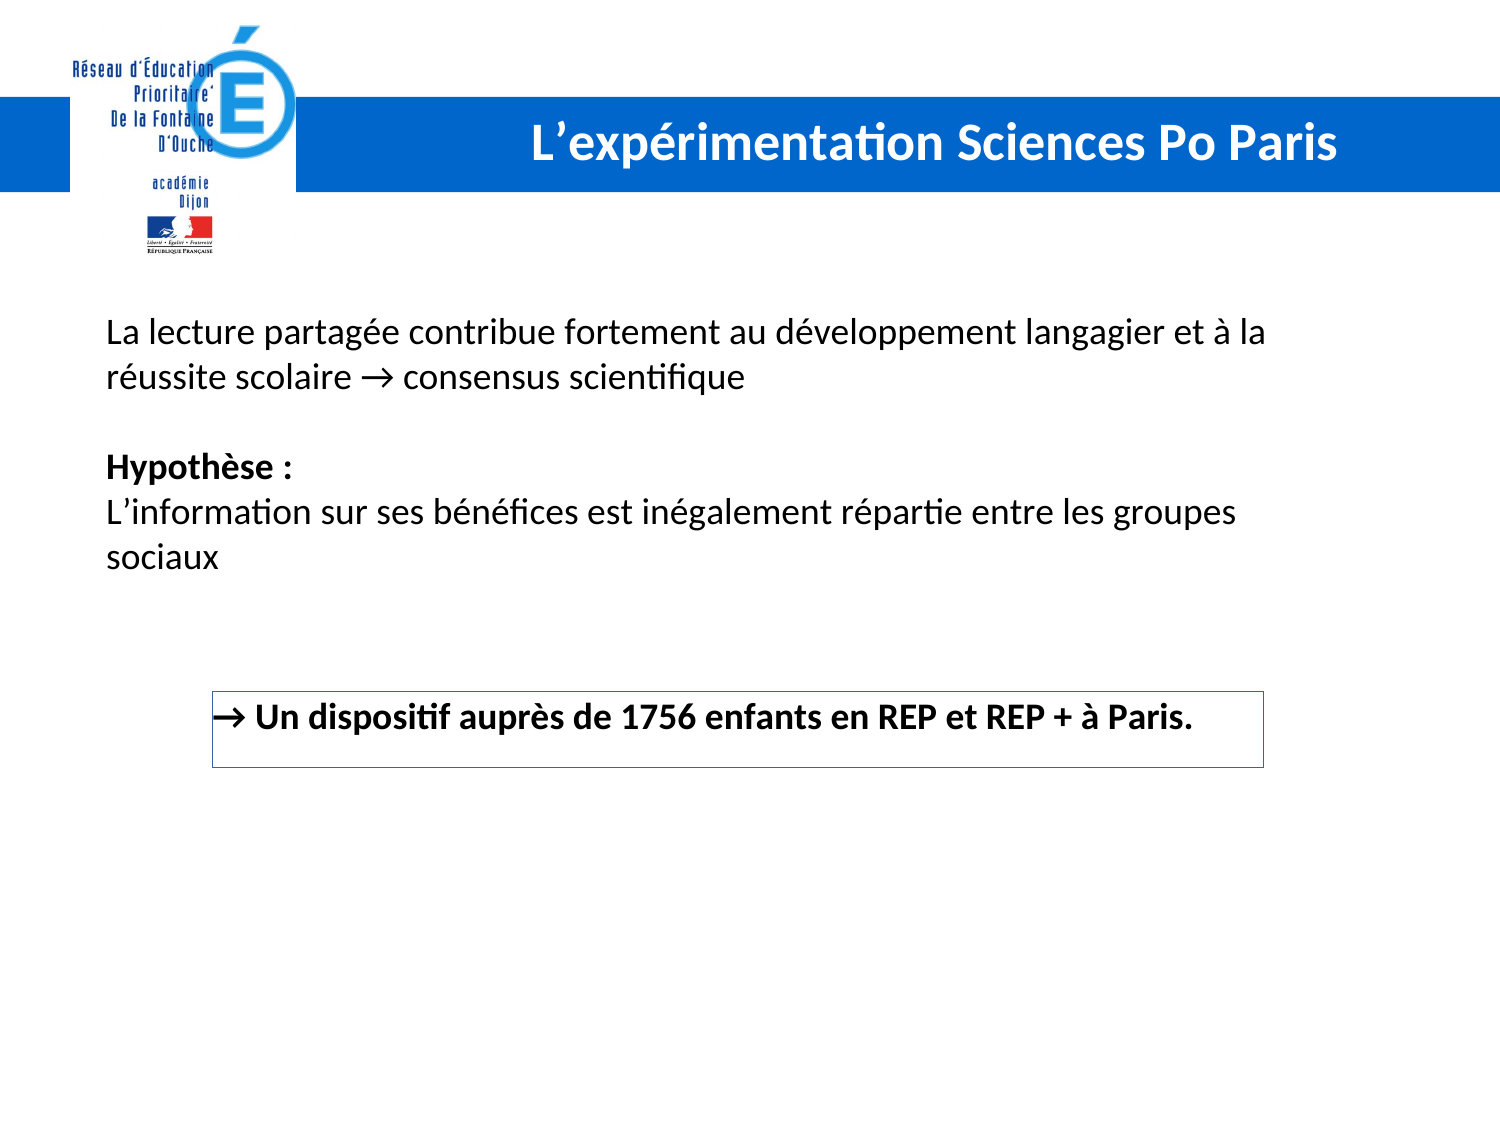

L’expérimentation Sciences Po Paris
La lecture partagée contribue fortement au développement langagier et à la réussite scolaire → consensus scientifique
Hypothèse :
L’information sur ses bénéfices est inégalement répartie entre les groupes sociaux
→ Un dispositif auprès de 1756 enfants en REP et REP + à Paris.